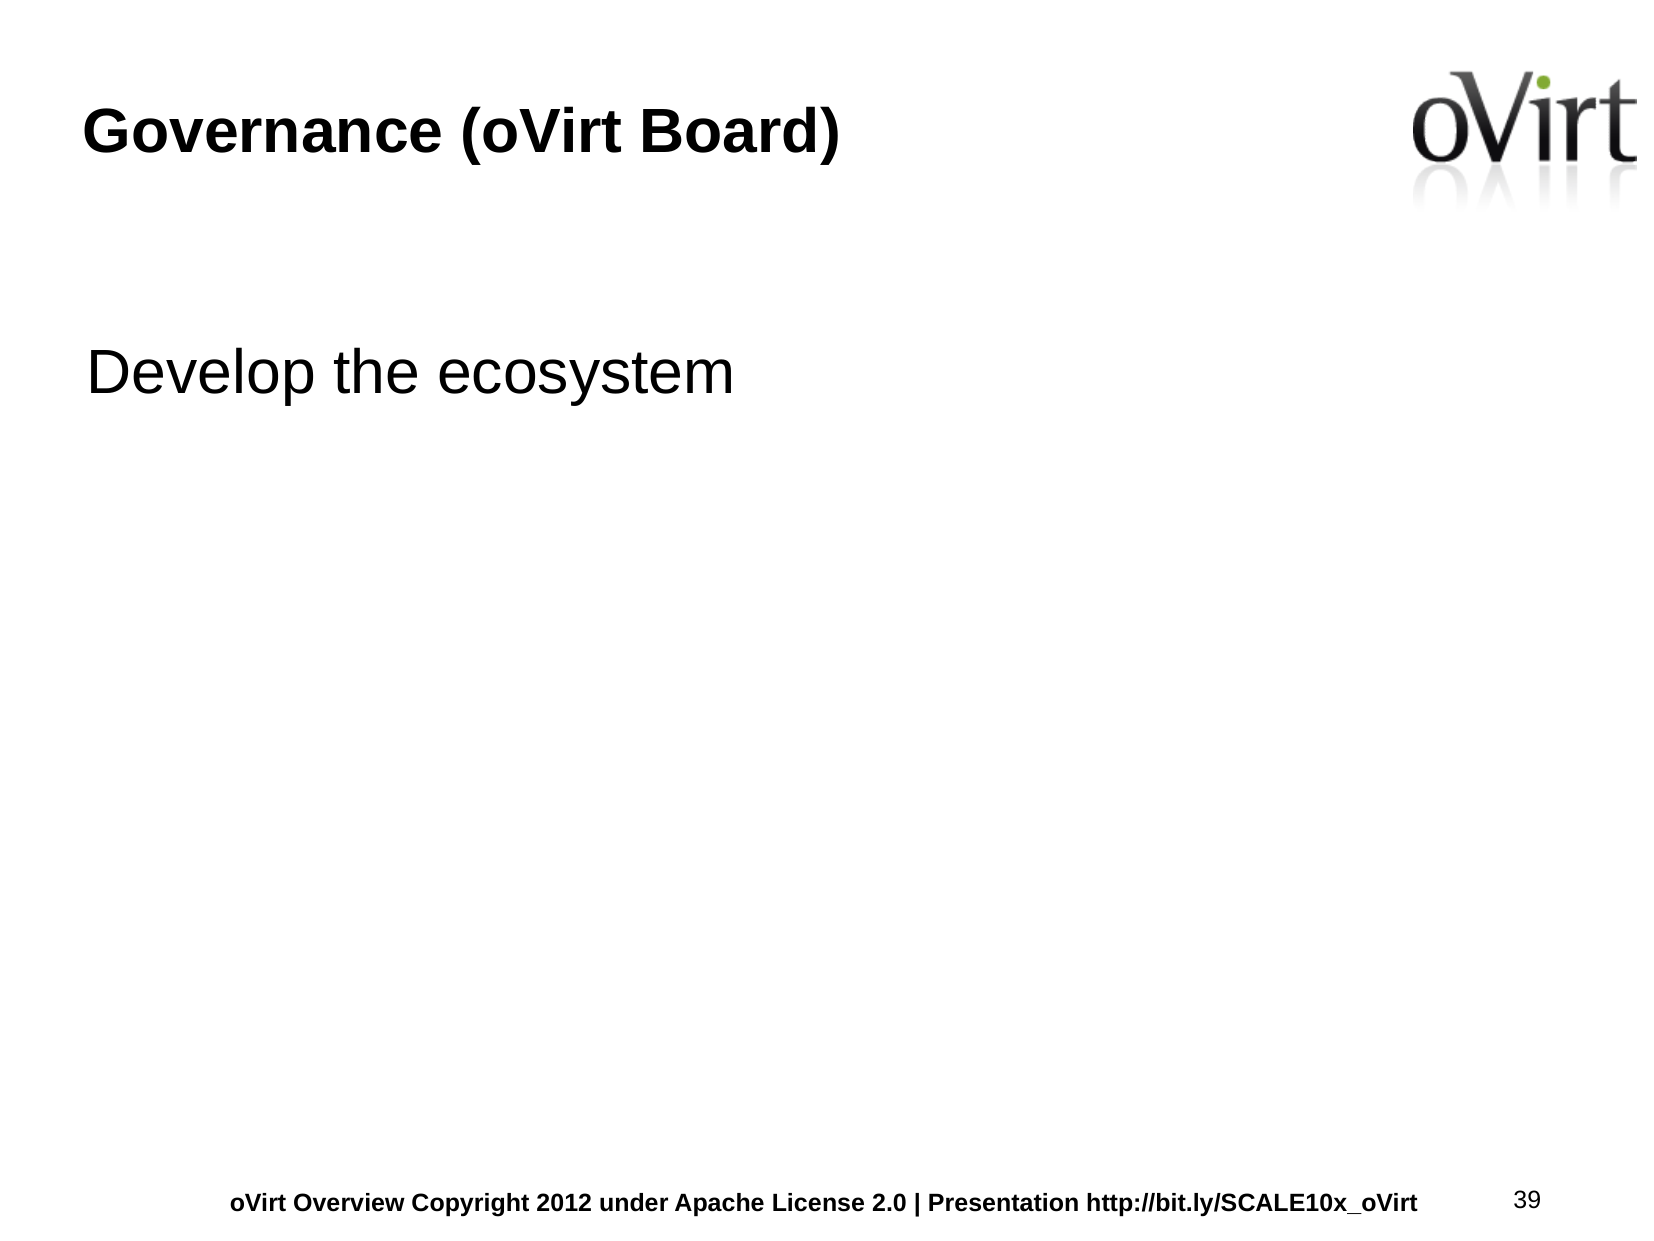

# Governance (oVirt Board)
Develop the ecosystem